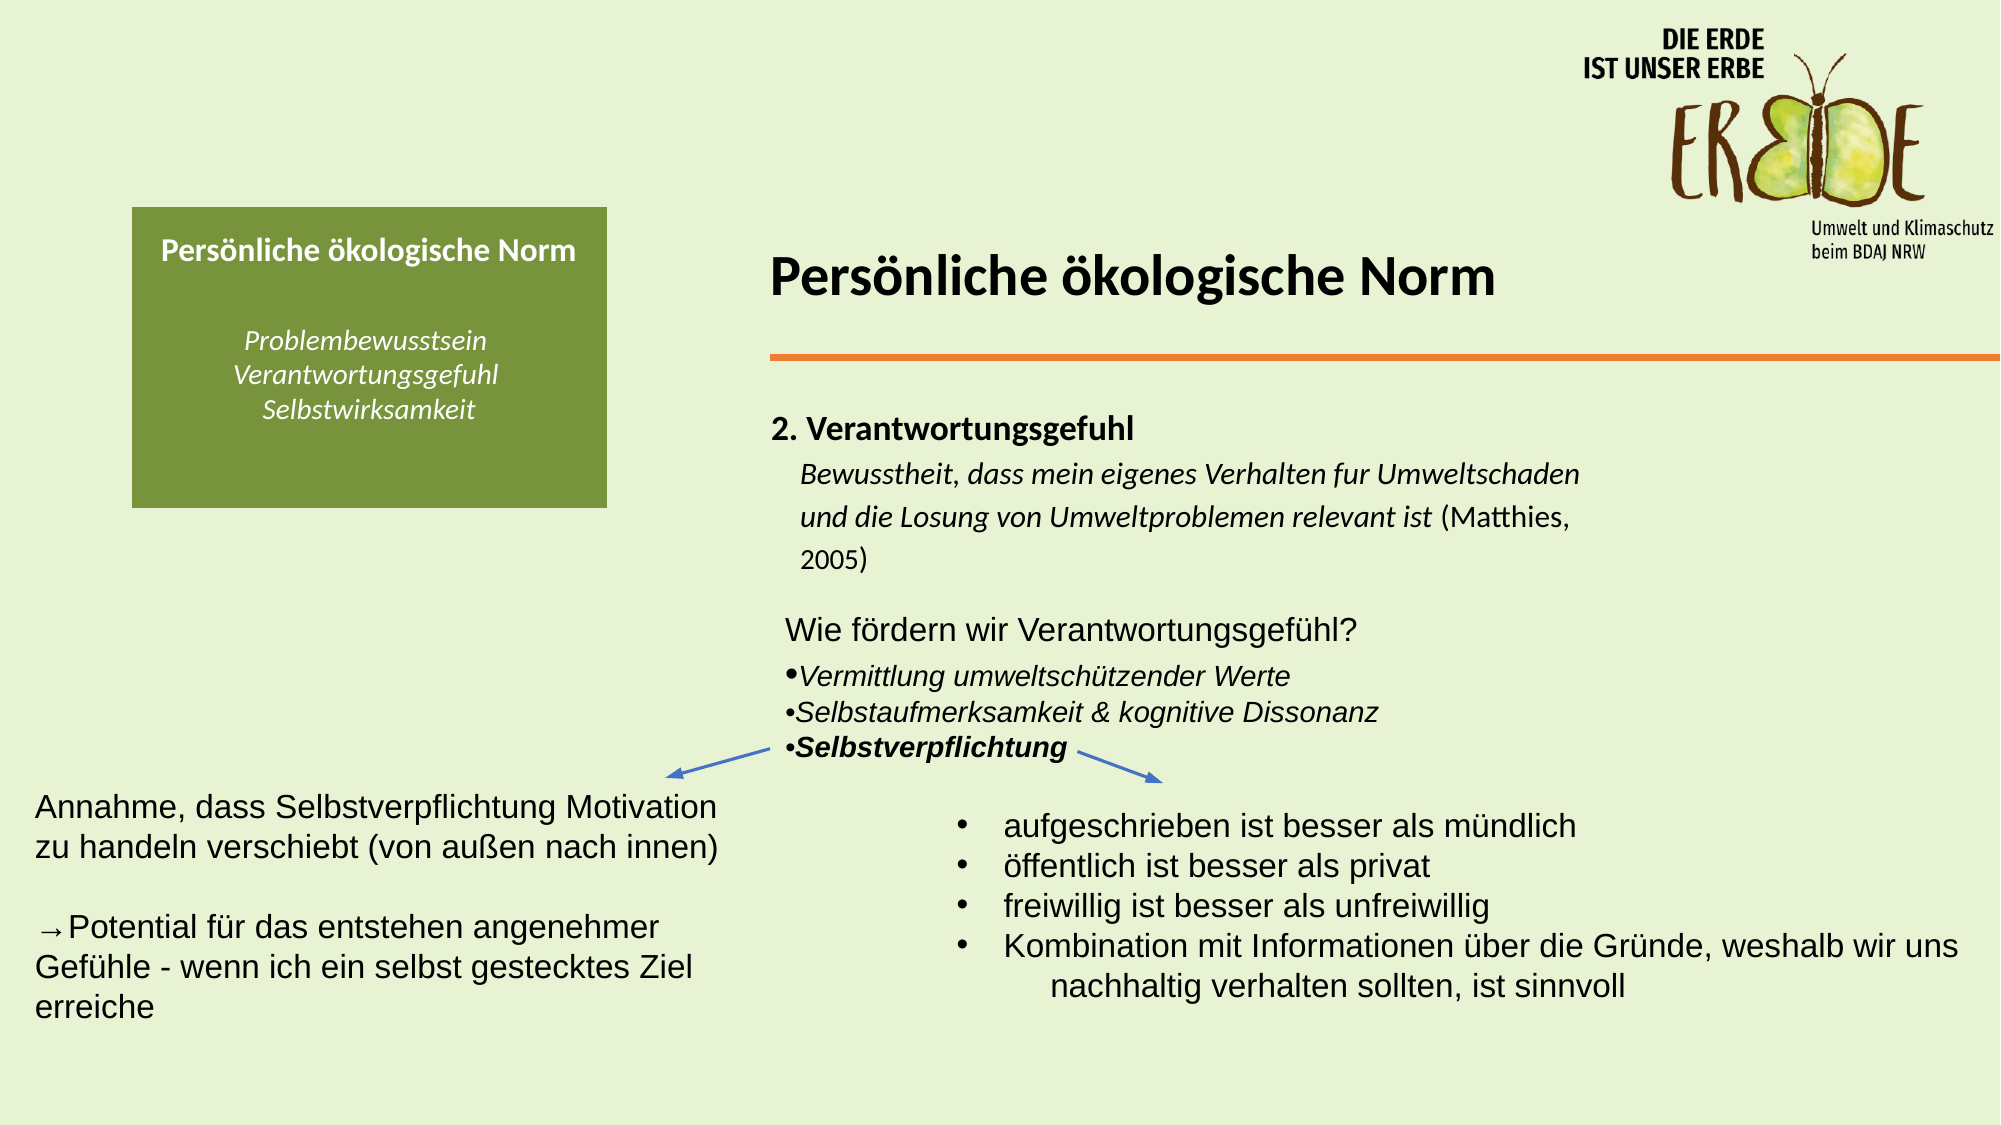

Persönliche ökologische Norm
Problembewusstsein
Verantwortungsgefuhl
Selbstwirksamkeit
Persönliche ökologische Norm
2. Verantwortungsgefuhl
Bewusstheit, dass mein eigenes Verhalten fur Umweltschaden und die Losung von Umweltproblemen relevant ist (Matthies, 2005)
Wie fördern wir Verantwortungsgefühl?
•Vermittlung umweltschützender Werte
•Selbstaufmerksamkeit & kognitive Dissonanz
•Selbstverpflichtung
Annahme, dass Selbstverpflichtung Motivation zu handeln verschiebt (von außen nach innen)
→Potential für das entstehen angenehmer Gefühle - wenn ich ein selbst gestecktes Ziel erreiche
aufgeschrieben ist besser als mündlich
öffentlich ist besser als privat
freiwillig ist besser als unfreiwillig
Kombination mit Informationen über die Gründe, weshalb wir uns nachhaltig verhalten sollten, ist sinnvoll